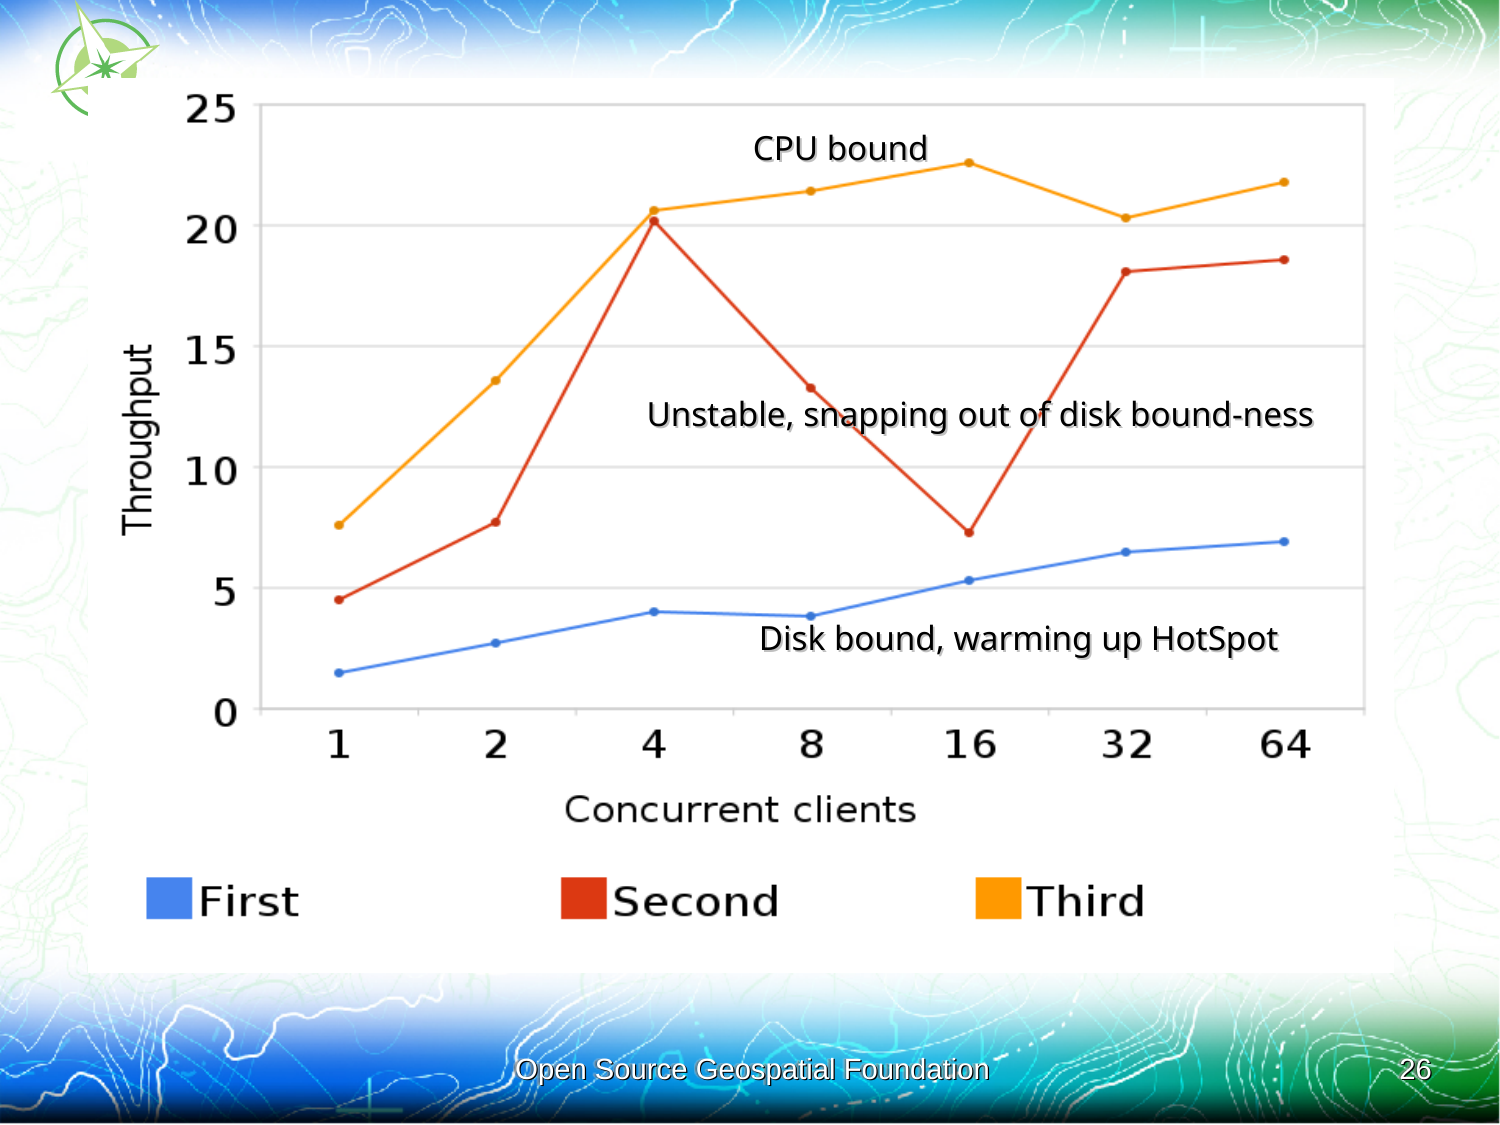

CPU bound
Unstable, snapping out of disk bound-ness
Disk bound, warming up HotSpot
Open Source Geospatial Foundation
26